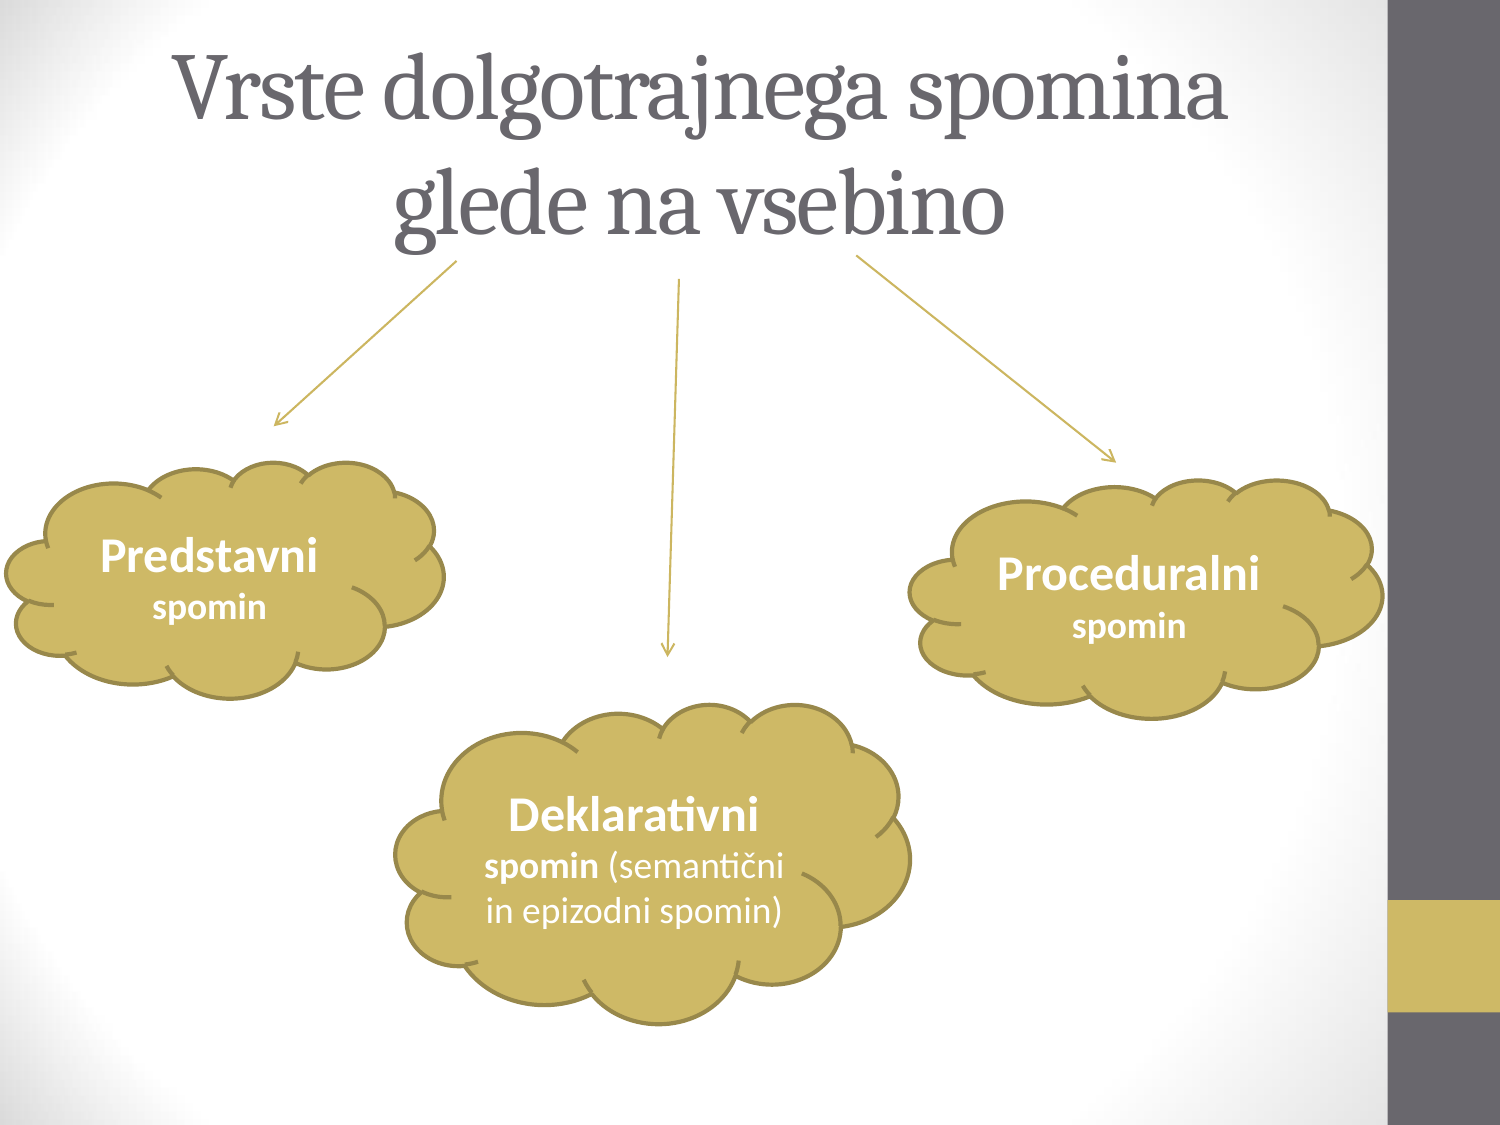

# Vrste dolgotrajnega spomina glede na vsebino
Predstavni spomin
Proceduralni spomin
Deklarativni spomin (semantični in epizodni spomin)